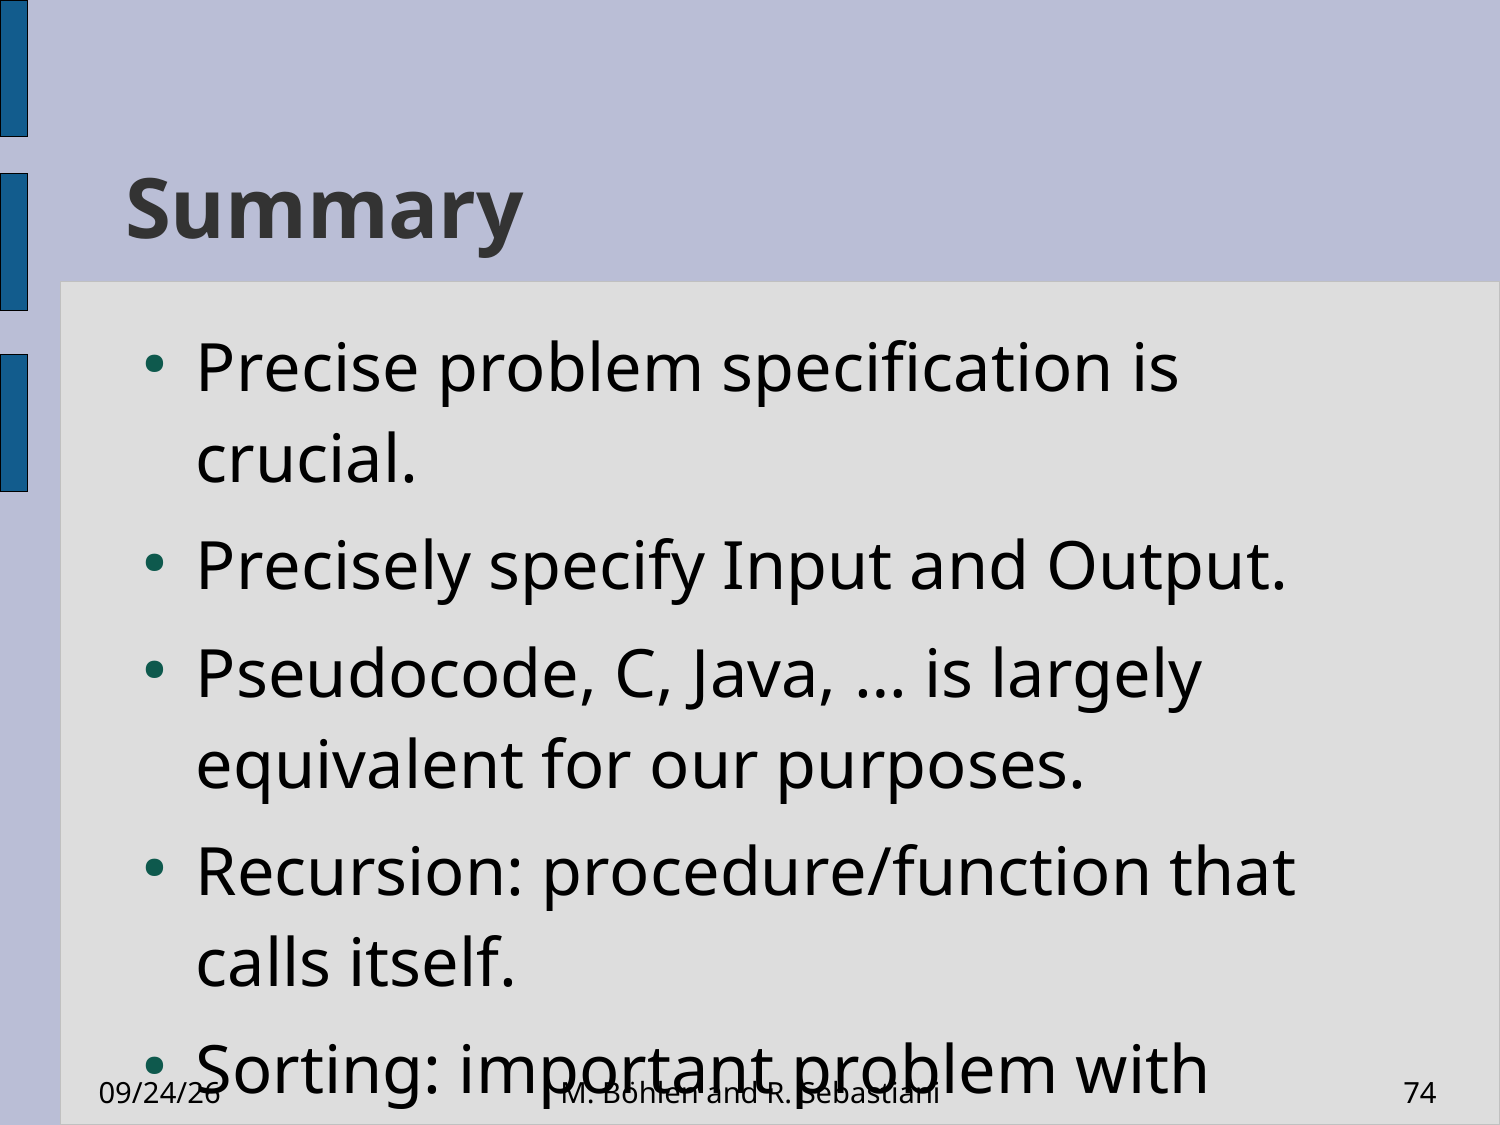

# Summary
Precise problem specification is crucial.
Precisely specify Input and Output.
Pseudocode, C, Java, … is largely equivalent for our purposes.
Recursion: procedure/function that calls itself.
Sorting: important problem with classic solutions.
M. Böhlen and R. Sebastiani
74